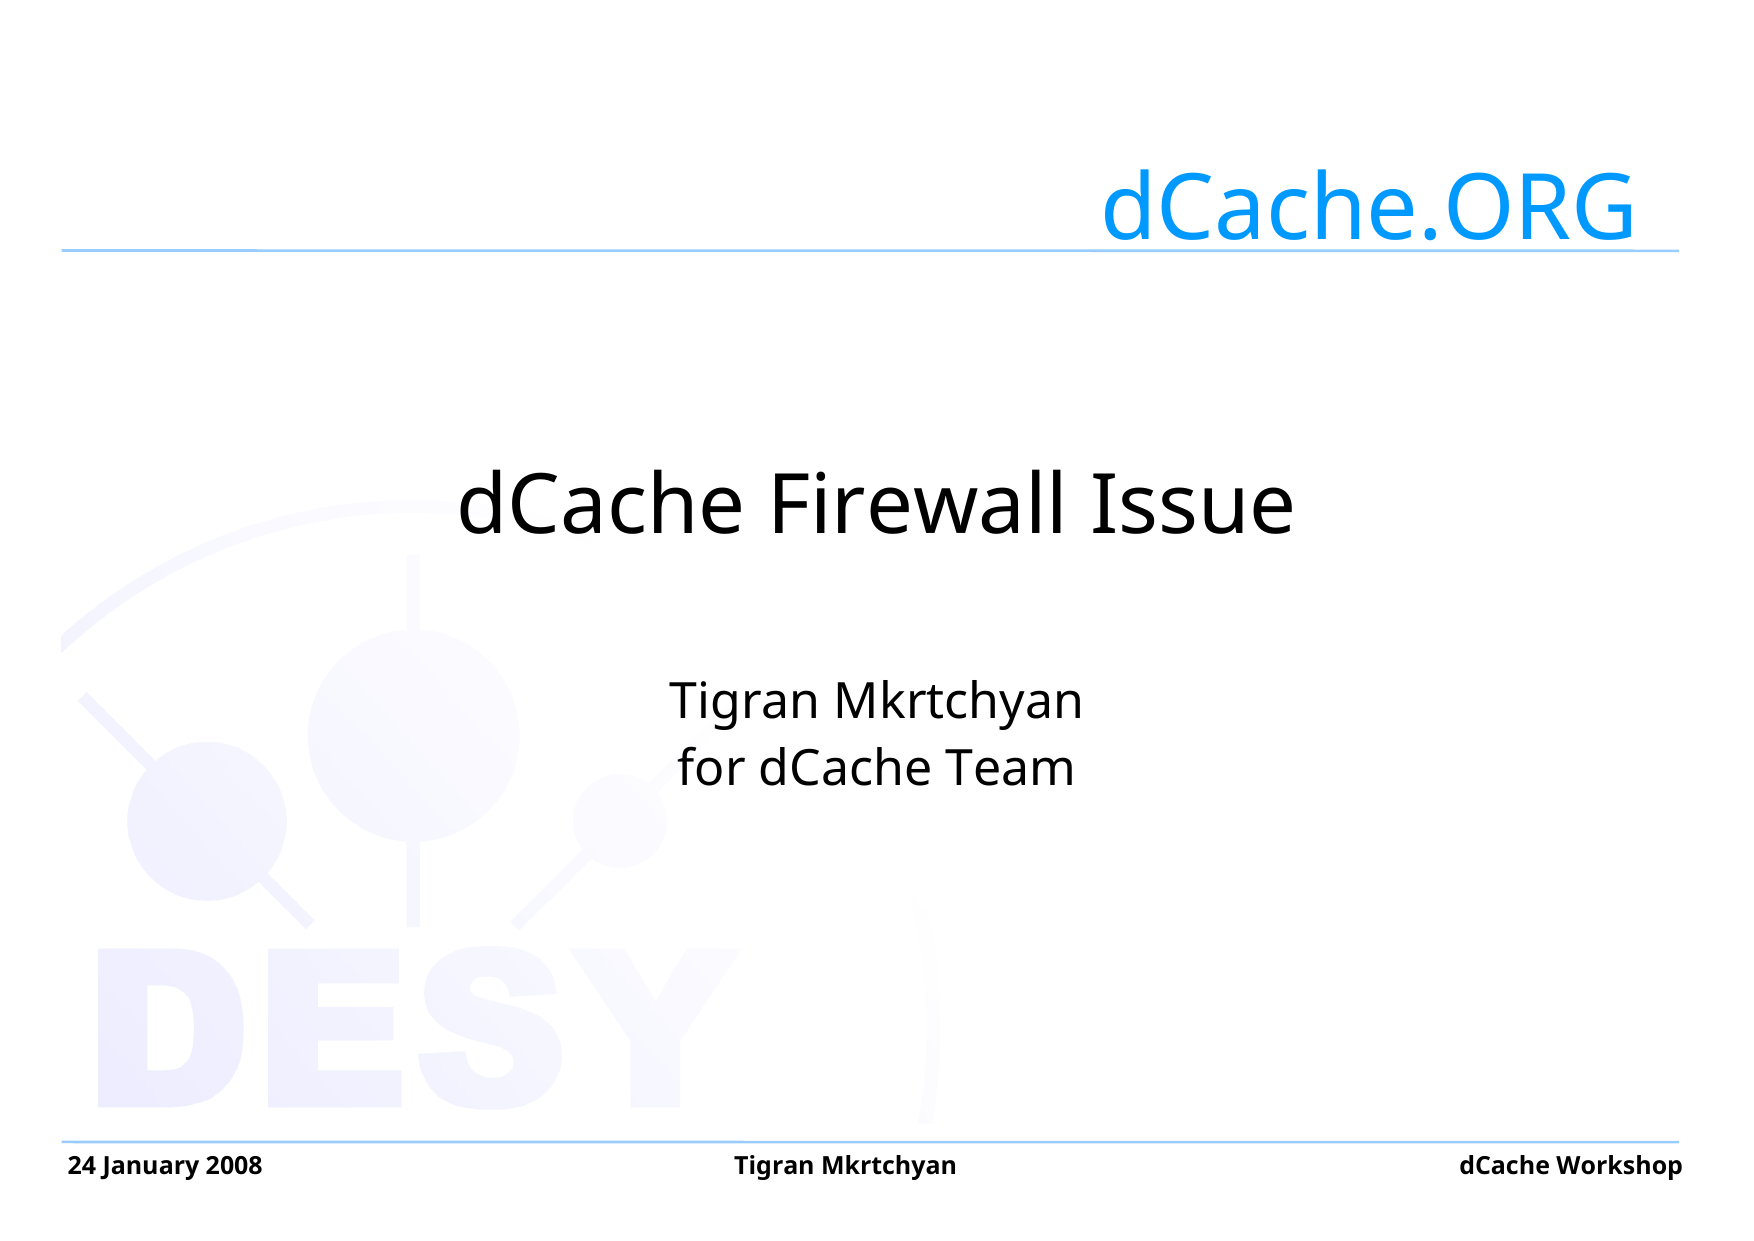

dCache Firewall Issue
Tigran Mkrtchyan
for dCache Team